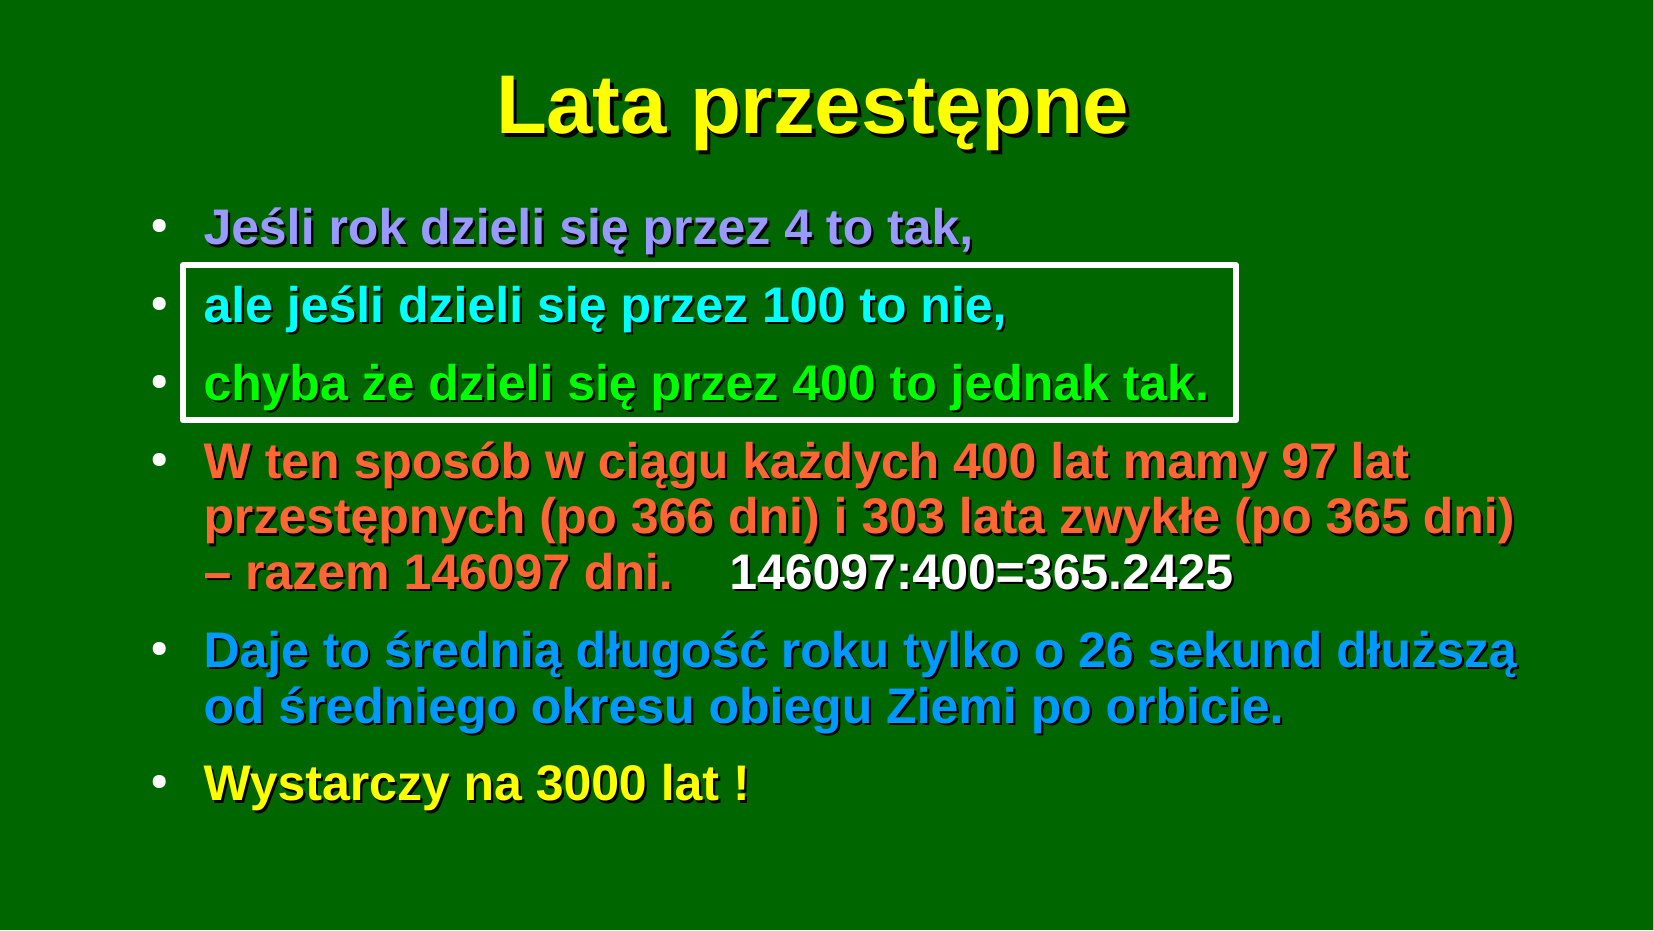

# Lata przestępne
Jeśli rok dzieli się przez 4 to tak,
ale jeśli dzieli się przez 100 to nie,
chyba że dzieli się przez 400 to jednak tak.
W ten sposób w ciągu każdych 400 lat mamy 97 lat przestępnych (po 366 dni) i 303 lata zwykłe (po 365 dni) – razem 146097 dni. 146097:400=365.2425
Daje to średnią długość roku tylko o 26 sekund dłuższą od średniego okresu obiegu Ziemi po orbicie.
Wystarczy na 3000 lat !